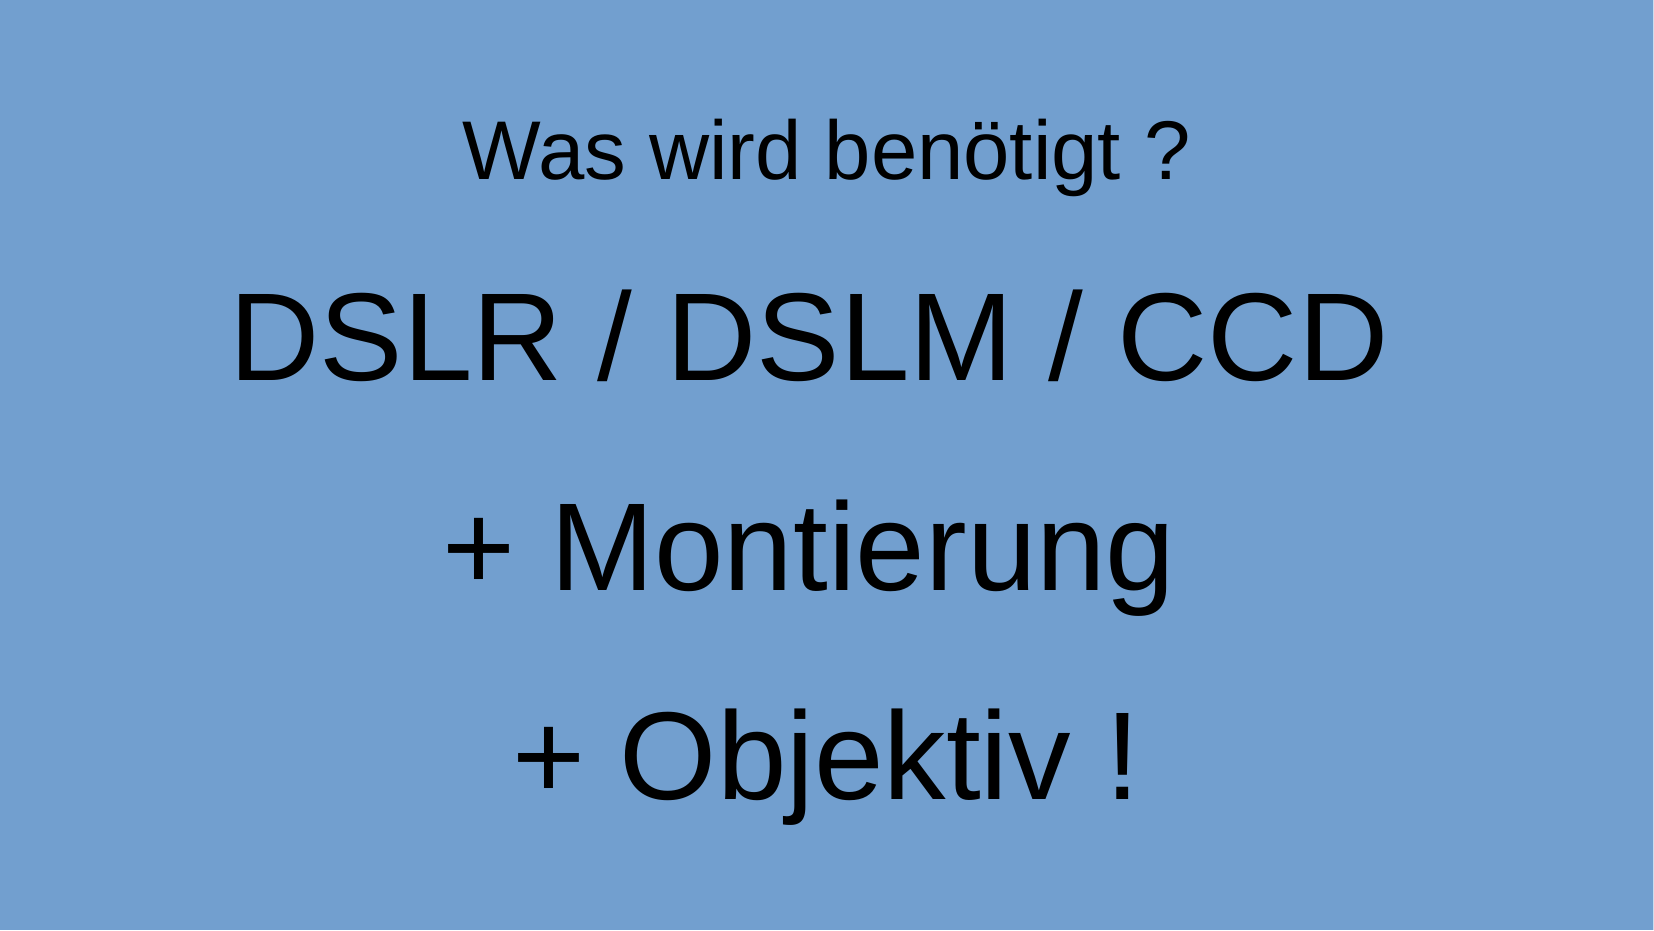

Was wird benötigt ?
DSLR / DSLM / CCD
+ Montierung
+ Objektiv !